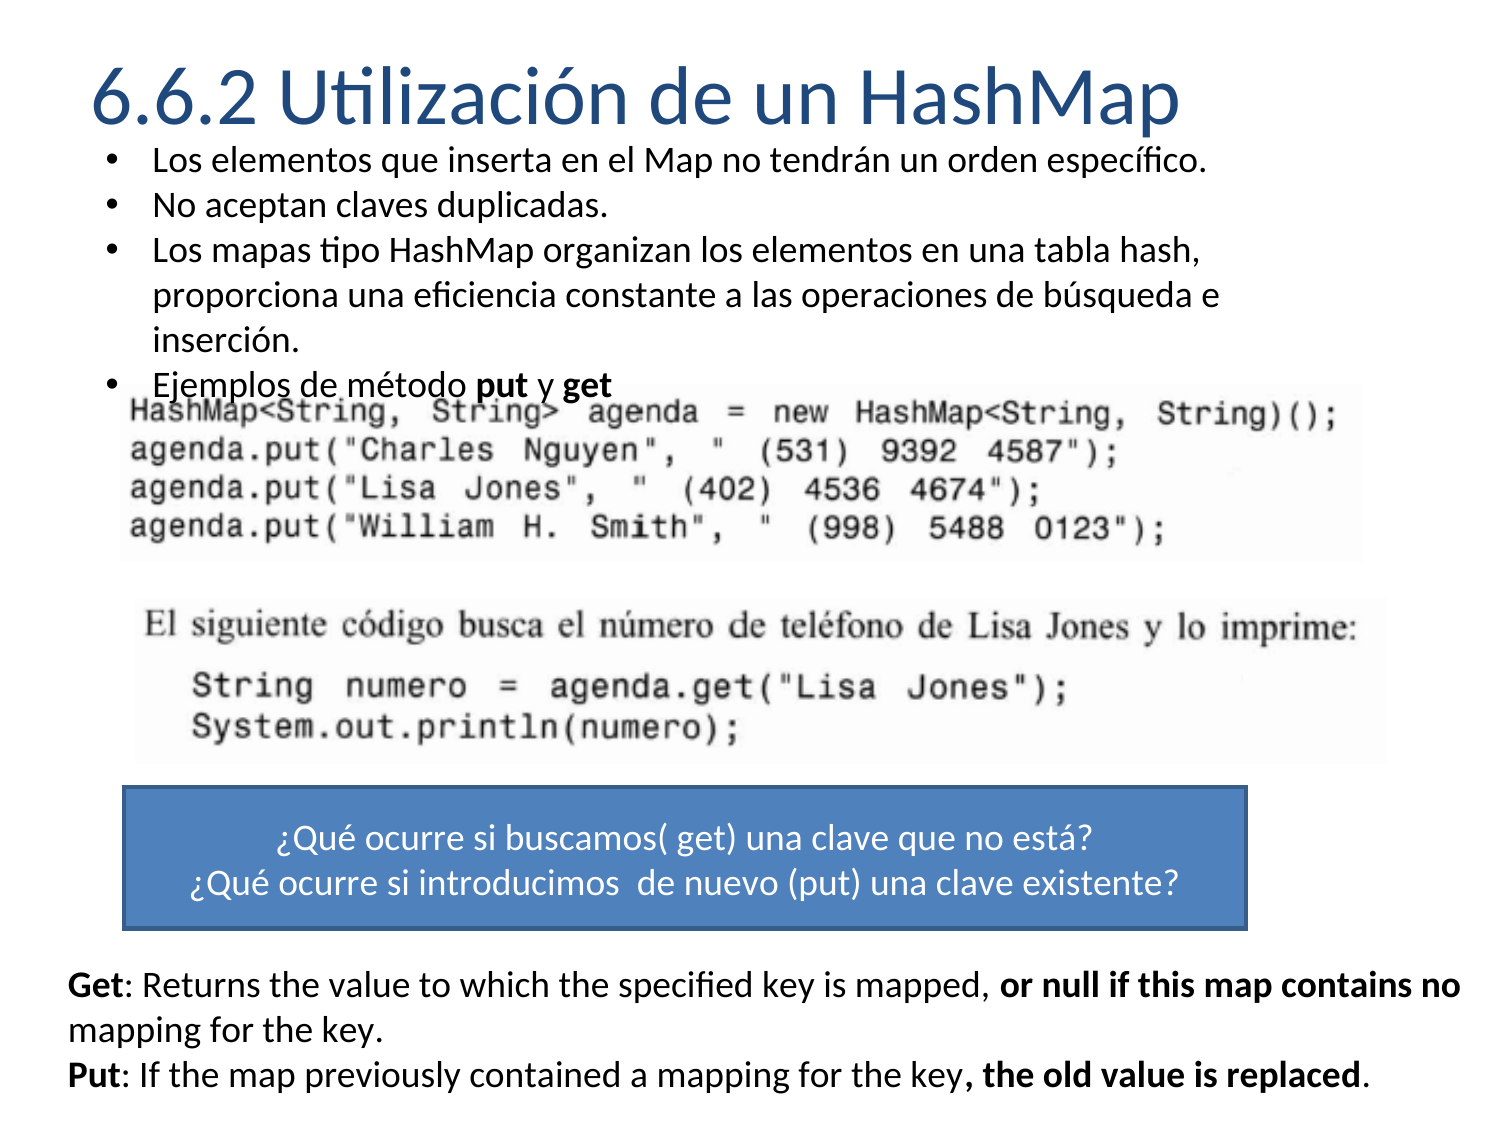

# 6.6.2 Utilización de un HashMap
Los elementos que inserta en el Map no tendrán un orden específico.
No aceptan claves duplicadas.
Los mapas tipo HashMap organizan los elementos en una tabla hash, proporciona una eficiencia constante a las operaciones de búsqueda e inserción.
Ejemplos de método put y get
¿Qué ocurre si buscamos( get) una clave que no está?
¿Qué ocurre si introducimos de nuevo (put) una clave existente?
Get: Returns the value to which the specified key is mapped, or null if this map contains no mapping for the key.
Put: If the map previously contained a mapping for the key, the old value is replaced.